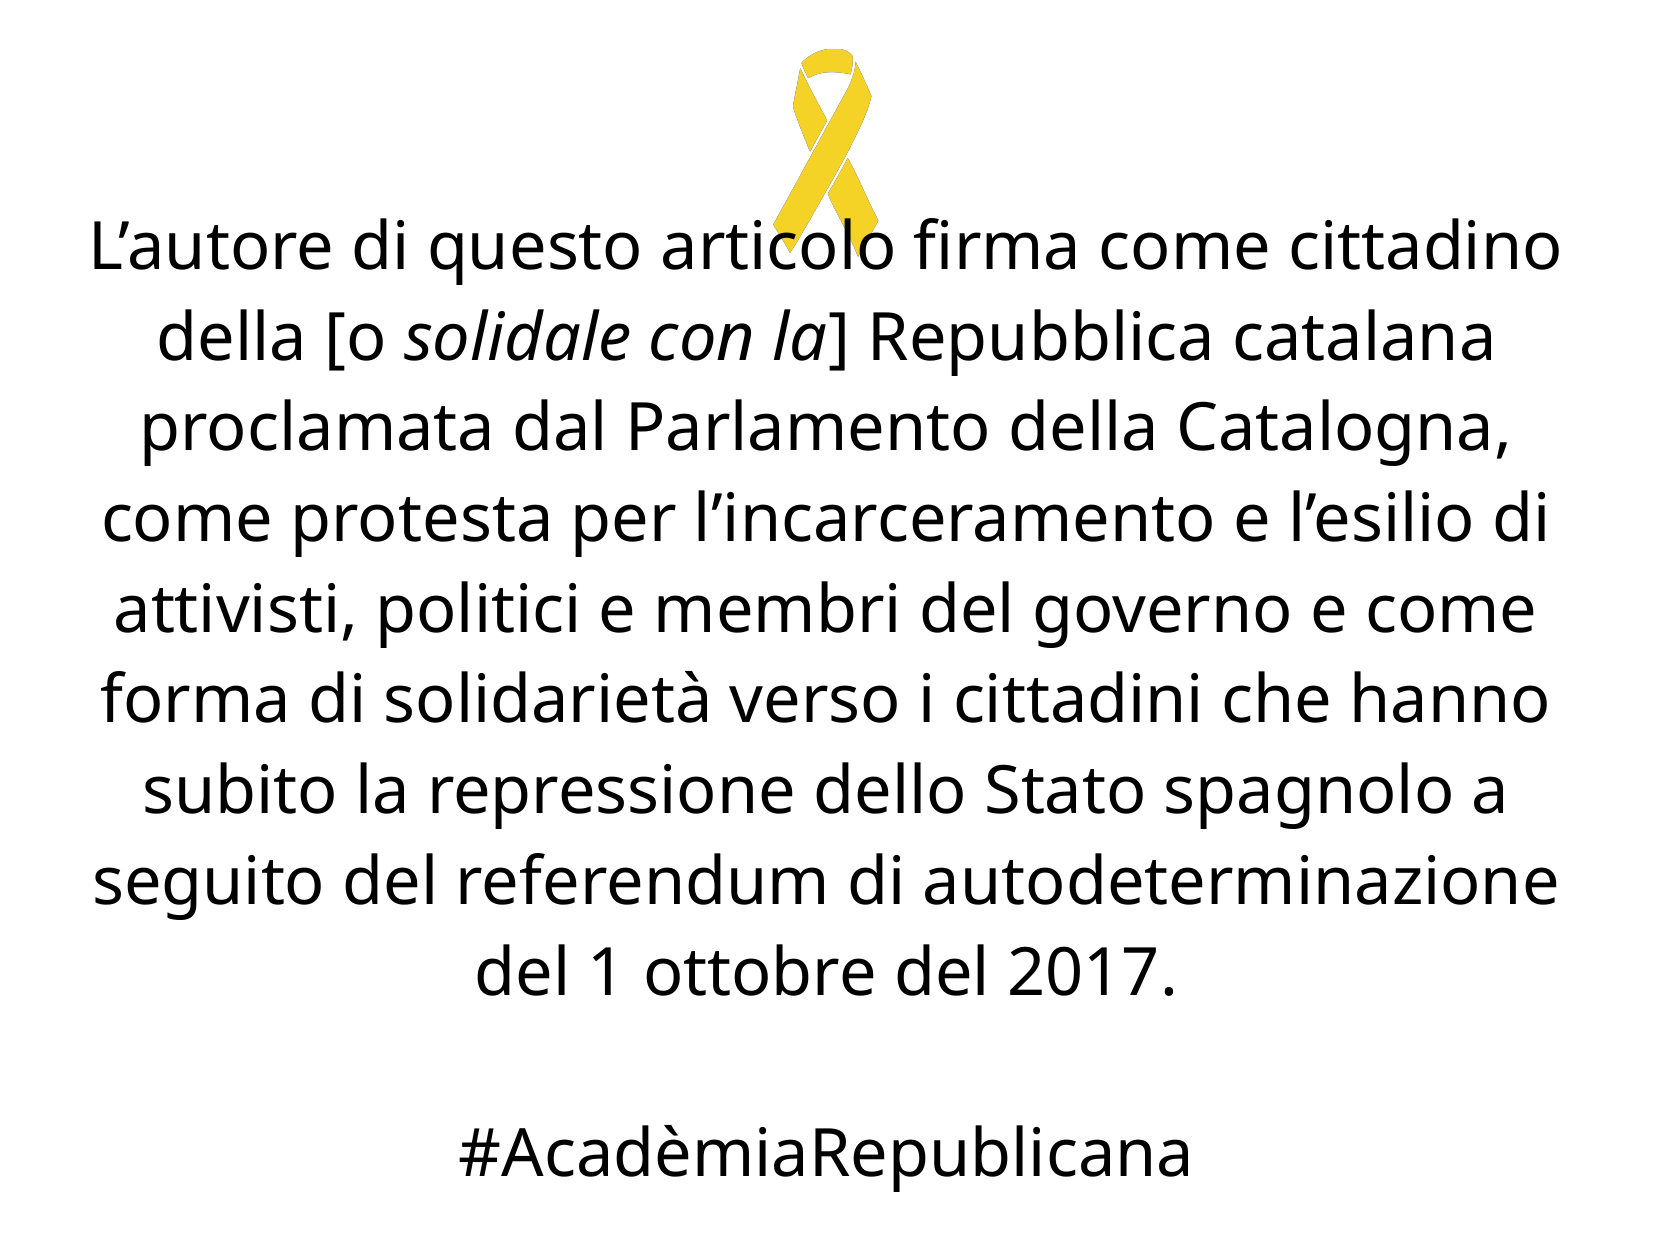

# L’autore di questo articolo firma come cittadino della [o solidale con la] Repubblica catalana proclamata dal Parlamento della Catalogna, come protesta per l’incarceramento e l’esilio di attivisti, politici e membri del governo e come forma di solidarietà verso i cittadini che hanno subito la repressione dello Stato spagnolo a seguito del referendum di autodeterminazione del 1 ottobre del 2017.
#AcadèmiaRepublicana